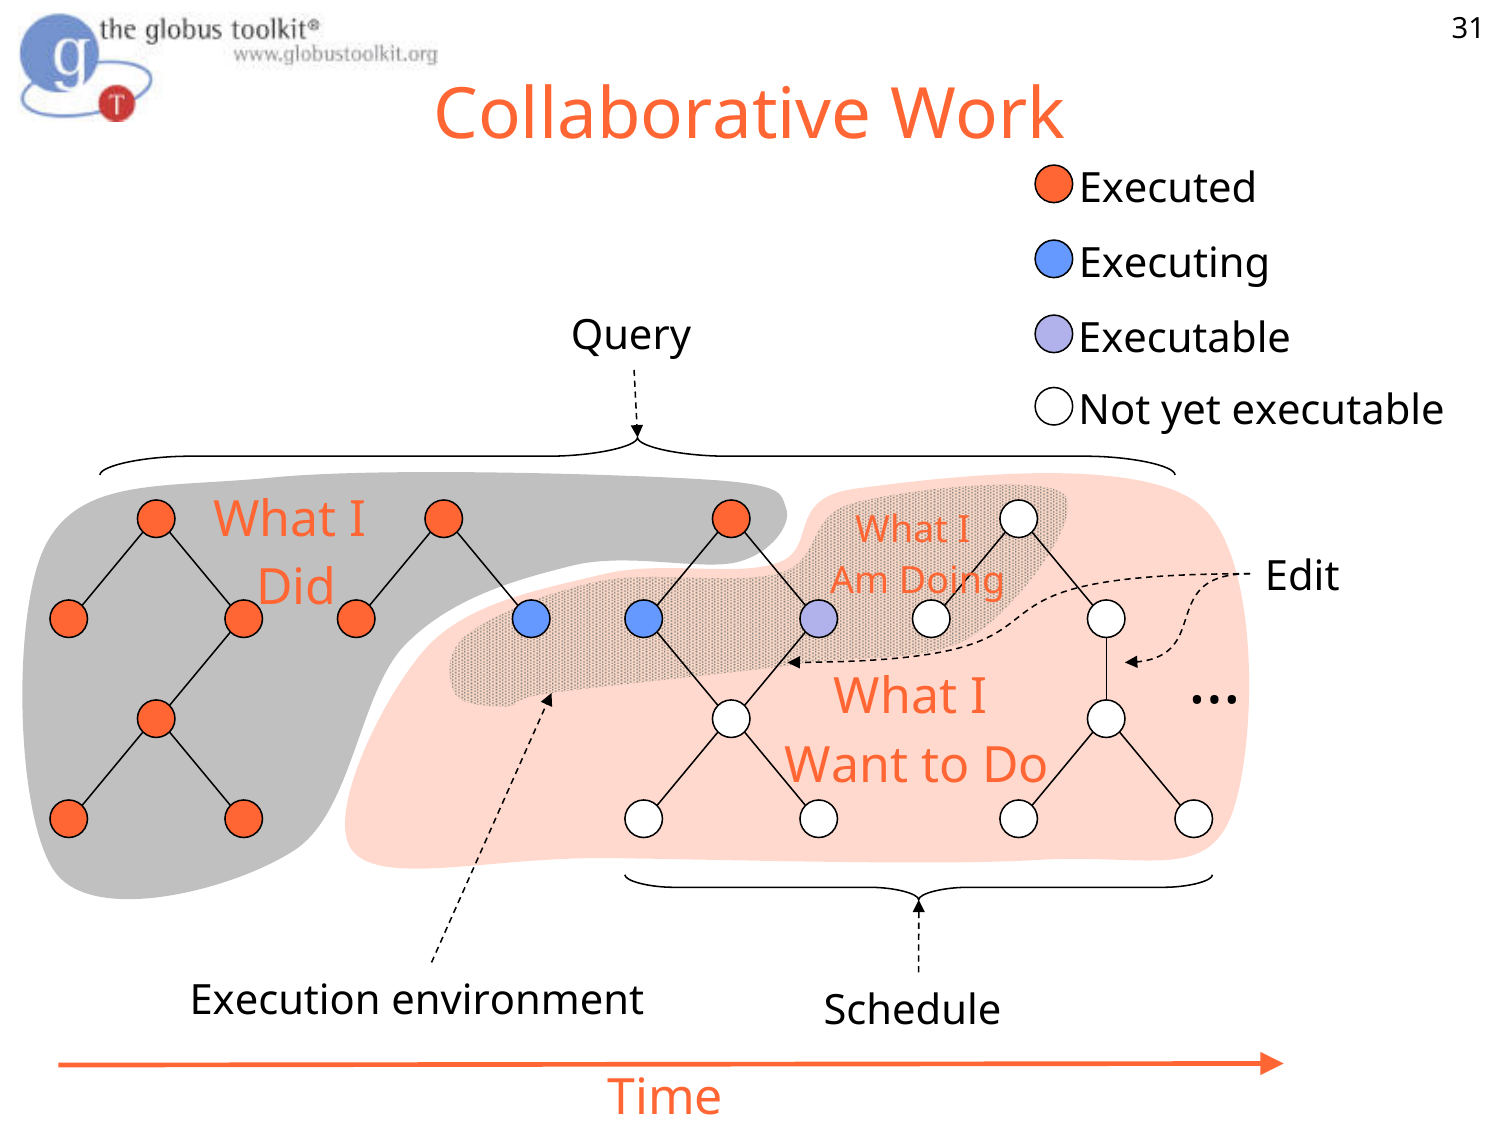

31
# Collaborative Work
Executed
Executing
Query
Executable
Not yet executable
What I
Did
What I
Am Doing
Edit
…
What I
Want to Do
Execution environment
Schedule
Time